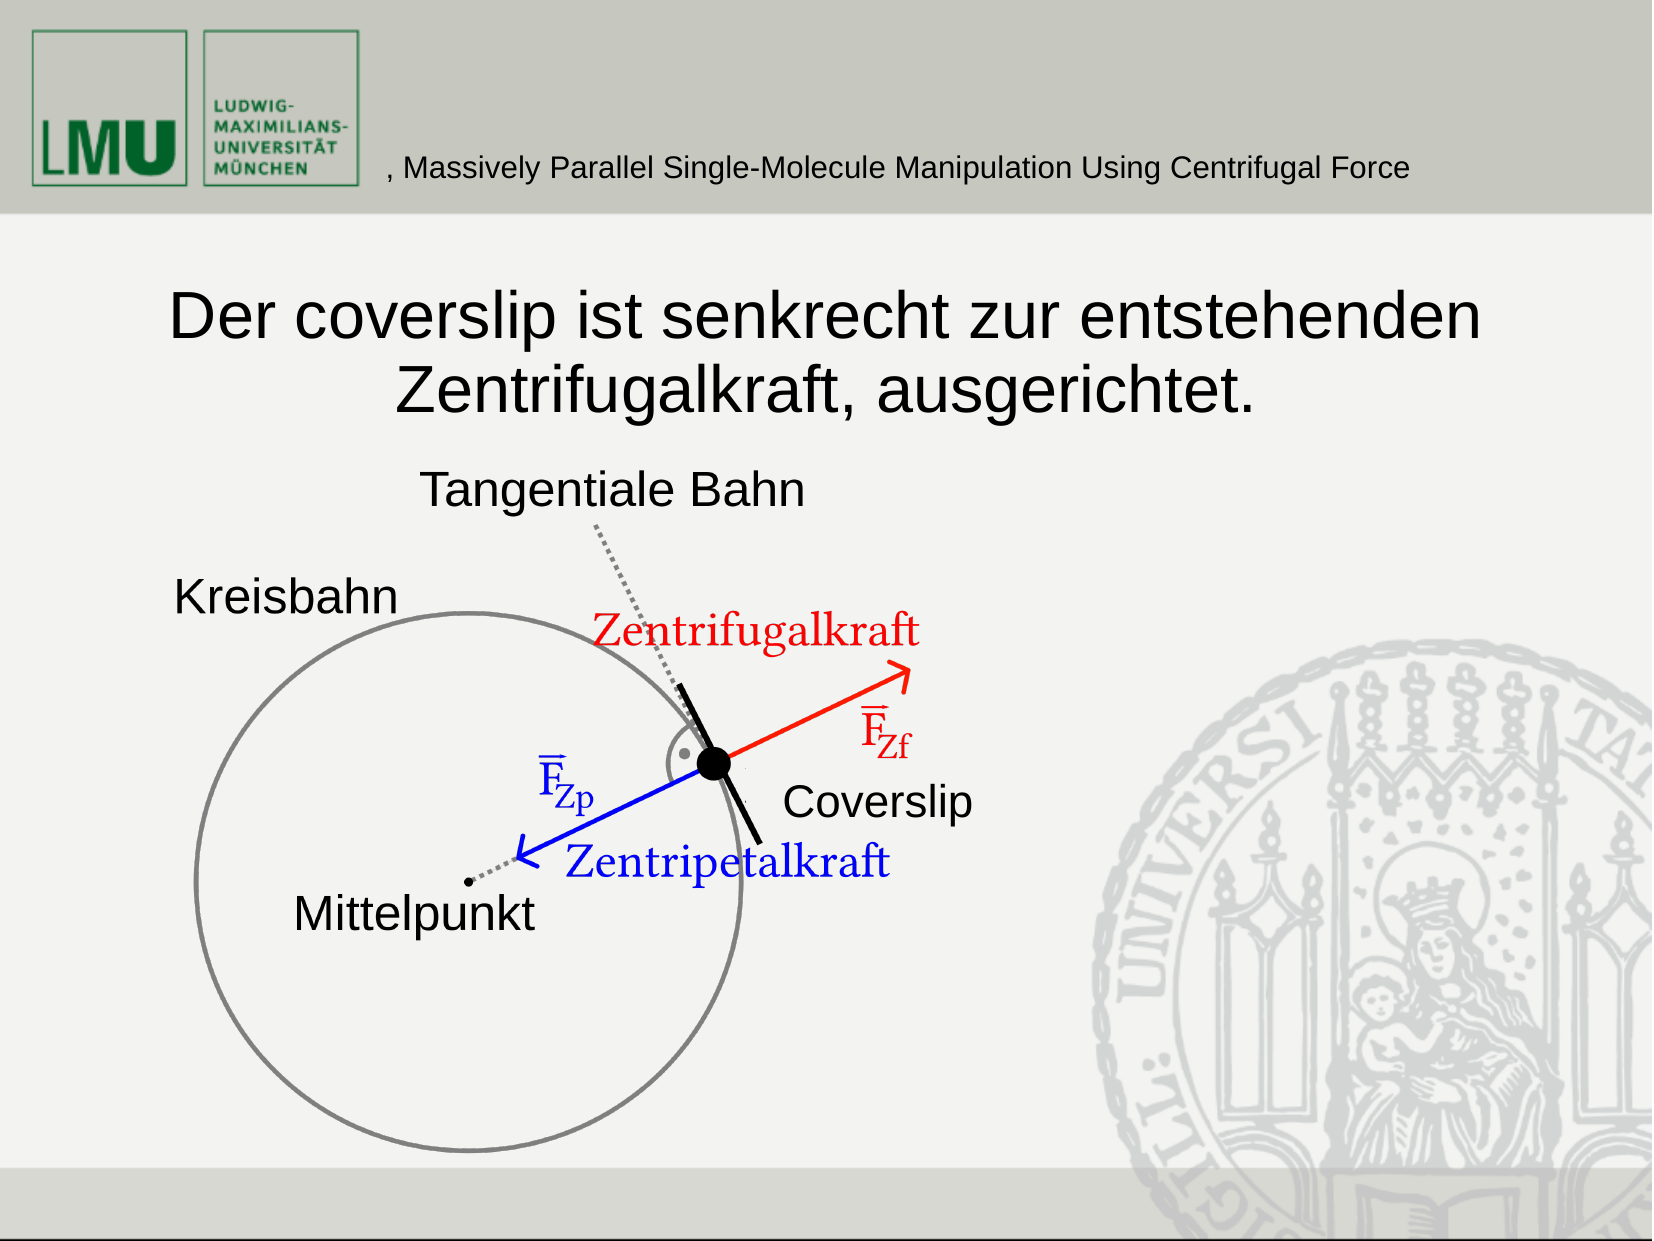

, Massively Parallel Single-Molecule Manipulation Using Centrifugal Force
Der coverslip ist senkrecht zur entstehenden Zentrifugalkraft, ausgerichtet.
Coverslip
#